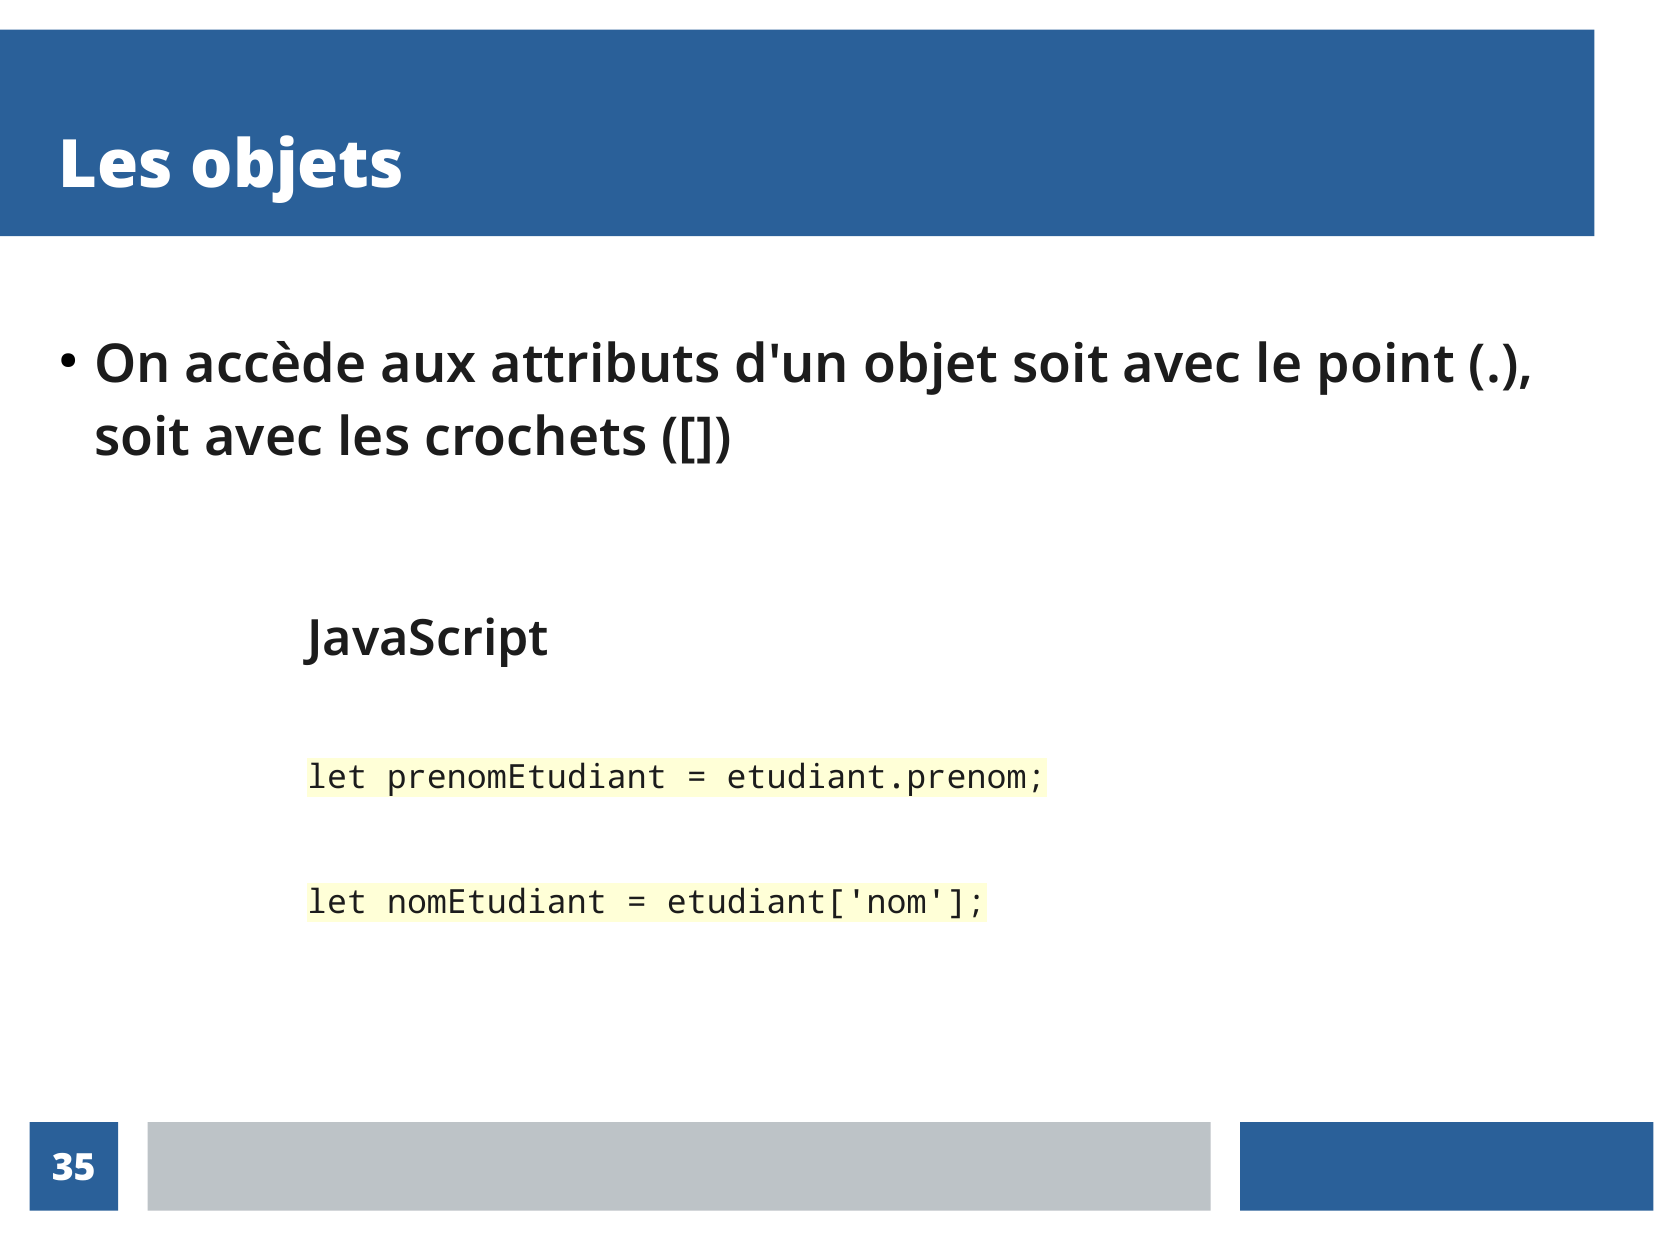

# Les objets
On accède aux attributs d'un objet soit avec le point (.), soit avec les crochets ([])
JavaScript
let prenomEtudiant = etudiant.prenom;
let nomEtudiant = etudiant['nom'];
35